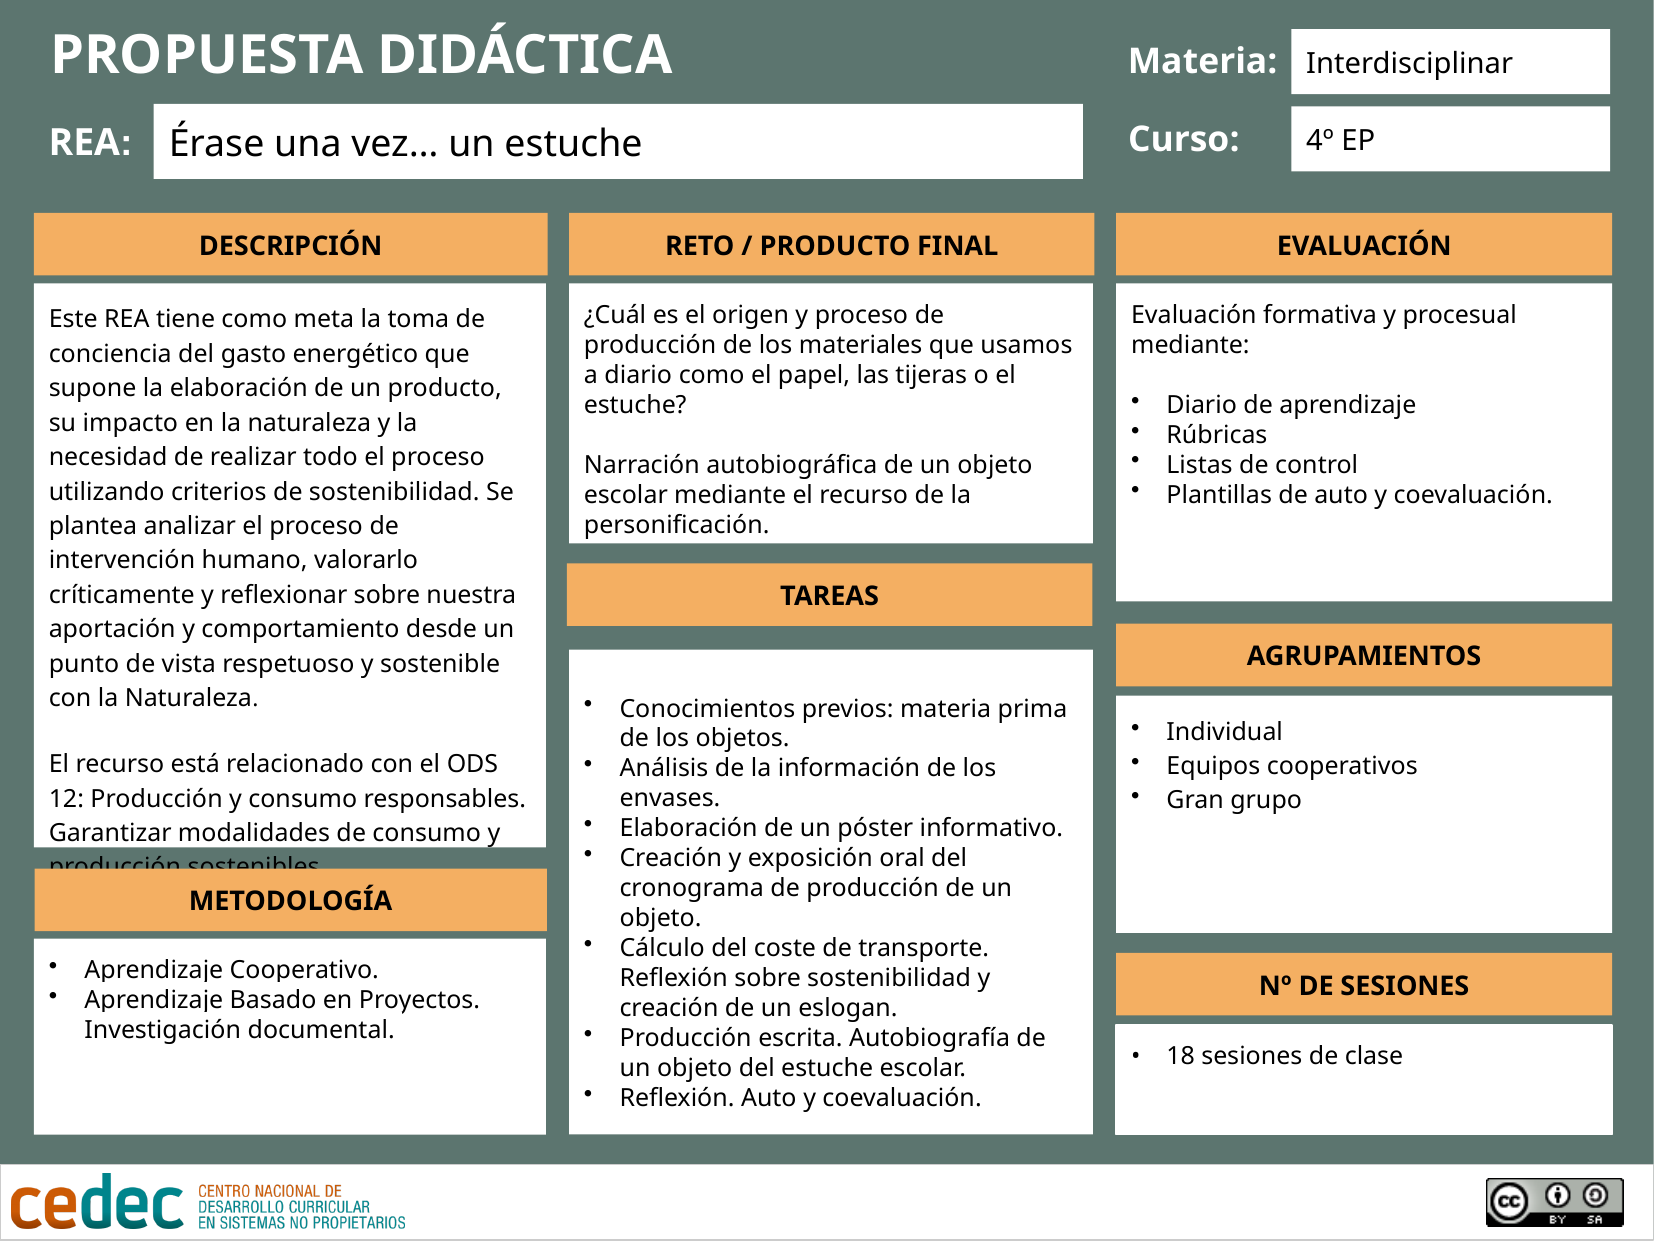

PROPUESTA DIDÁCTICA
Interdisciplinar
Materia:
Érase una vez… un estuche
4º EP
Curso:
REA:
DESCRIPCIÓN
RETO / PRODUCTO FINAL
EVALUACIÓN
Este REA tiene como meta la toma de conciencia del gasto energético que supone la elaboración de un producto, su impacto en la naturaleza y la necesidad de realizar todo el proceso utilizando criterios de sostenibilidad. Se plantea analizar el proceso de intervención humano, valorarlo críticamente y reflexionar sobre nuestra aportación y comportamiento desde un punto de vista respetuoso y sostenible con la Naturaleza.
El recurso está relacionado con el ODS 12: Producción y consumo responsables. Garantizar modalidades de consumo y producción sostenibles.
¿Cuál es el origen y proceso de producción de los materiales que usamos a diario como el papel, las tijeras o el estuche?
Narración autobiográfica de un objeto escolar mediante el recurso de la personificación.
Evaluación formativa y procesual mediante:
Diario de aprendizaje
Rúbricas
Listas de control
Plantillas de auto y coevaluación.
TAREAS
AGRUPAMIENTOS
Conocimientos previos: materia prima de los objetos.
Análisis de la información de los envases.
Elaboración de un póster informativo.
Creación y exposición oral del cronograma de producción de un objeto.
Cálculo del coste de transporte. Reflexión sobre sostenibilidad y creación de un eslogan.
Producción escrita. Autobiografía de un objeto del estuche escolar.
Reflexión. Auto y coevaluación.
Individual
Equipos cooperativos
Gran grupo
METODOLOGÍA
Aprendizaje Cooperativo.
Aprendizaje Basado en Proyectos. Investigación documental.
Nº DE SESIONES
18 sesiones de clase